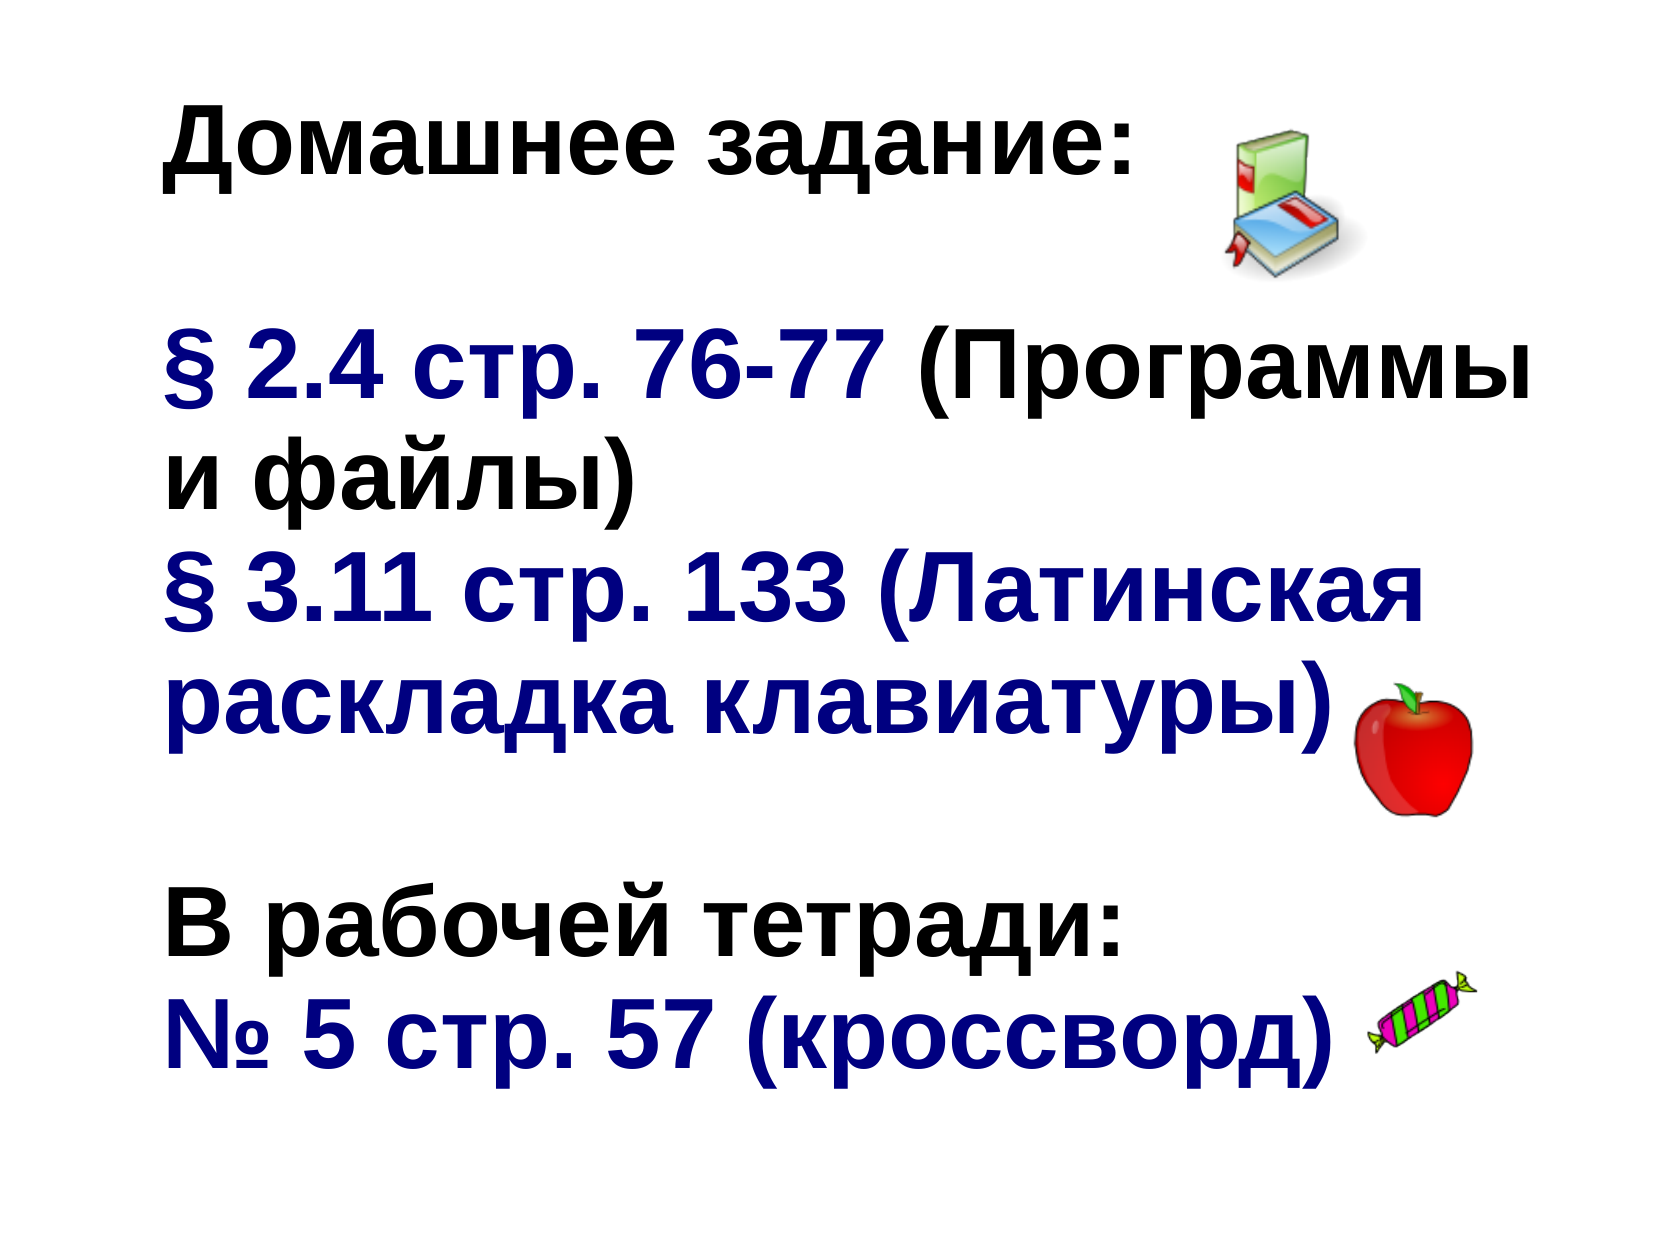

Домашнее задание:
§ 2.4 стр. 76-77 (Программы и файлы)
§ 3.11 стр. 133 (Латинская раскладка клавиатуры)
В рабочей тетради:
№ 5 стр. 57 (кроссворд)